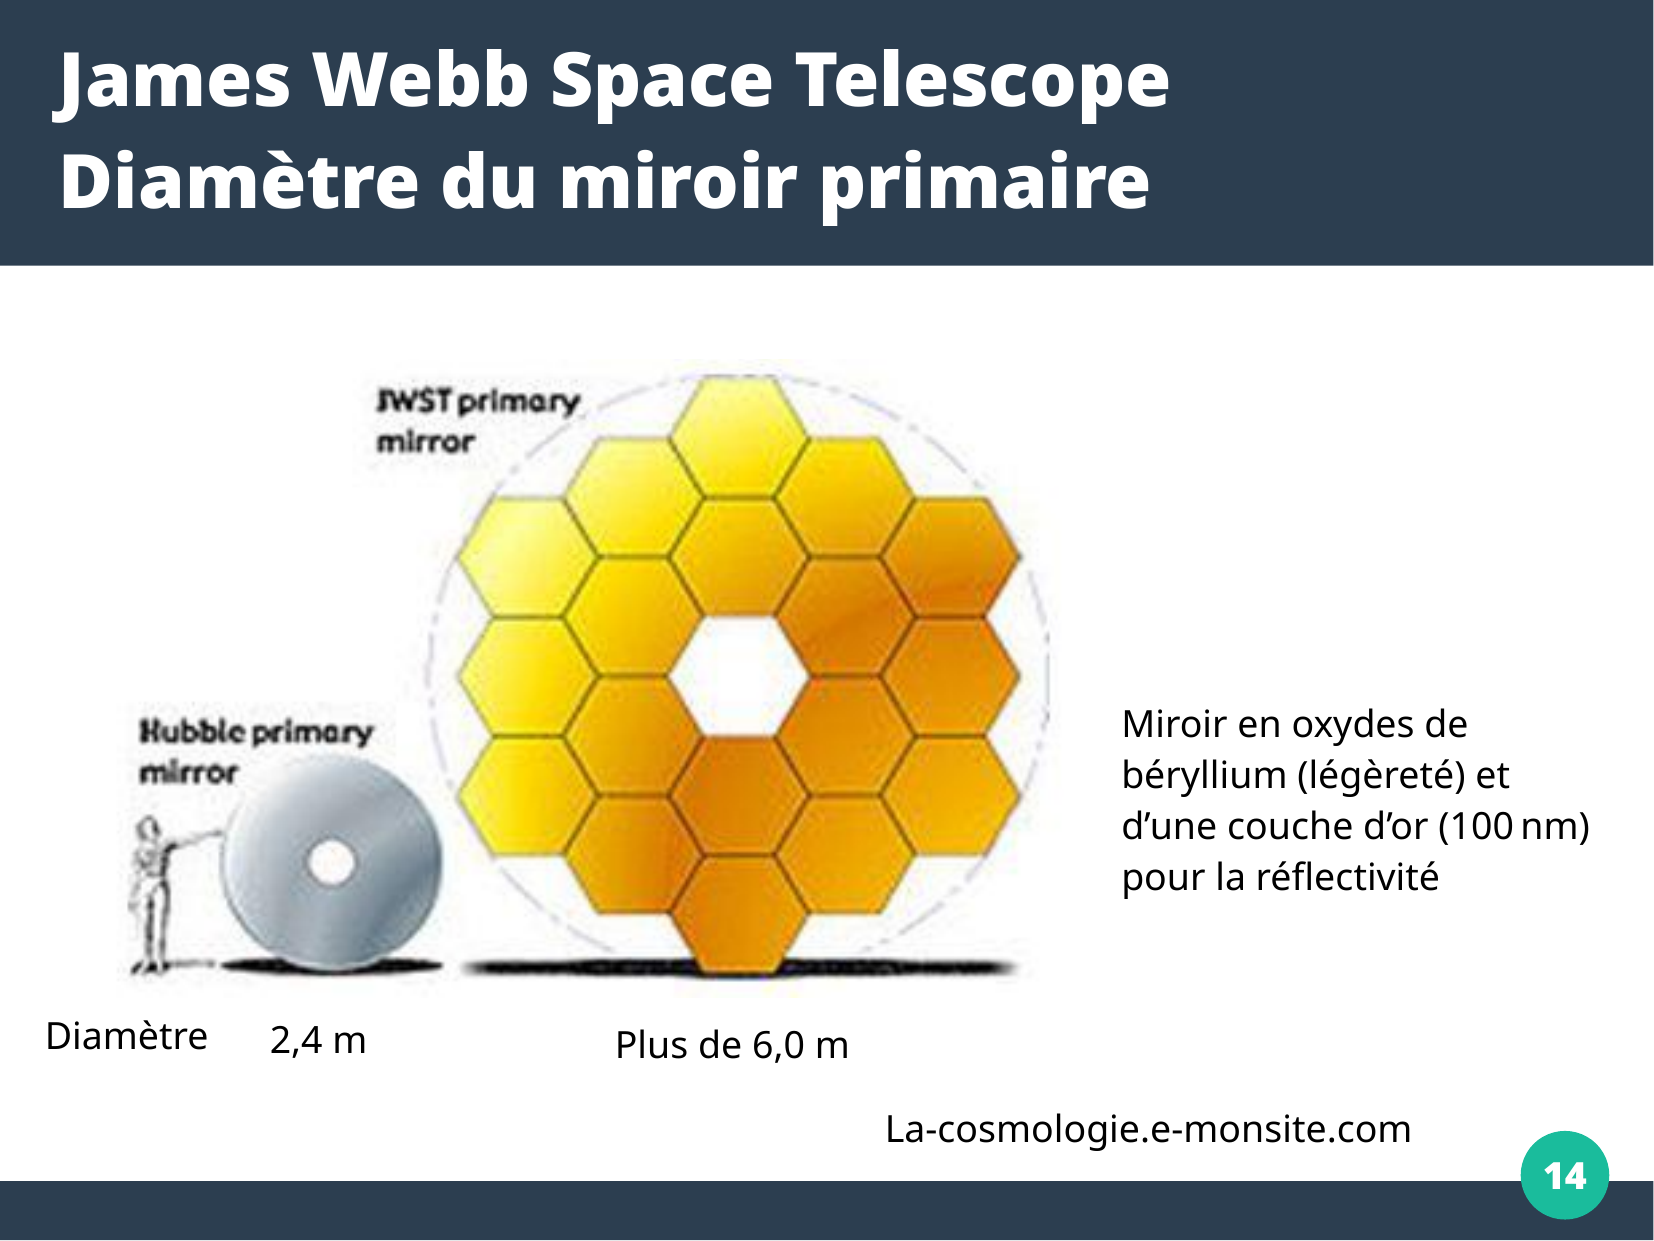

# James Webb Space Telescope Diamètre du miroir primaire
Miroir en oxydes de béryllium (légèreté) et d’une couche d’or (100 nm) pour la réflectivité
Diamètre
2,4 m
Plus de 6,0 m
La-cosmologie.e-monsite.com
14